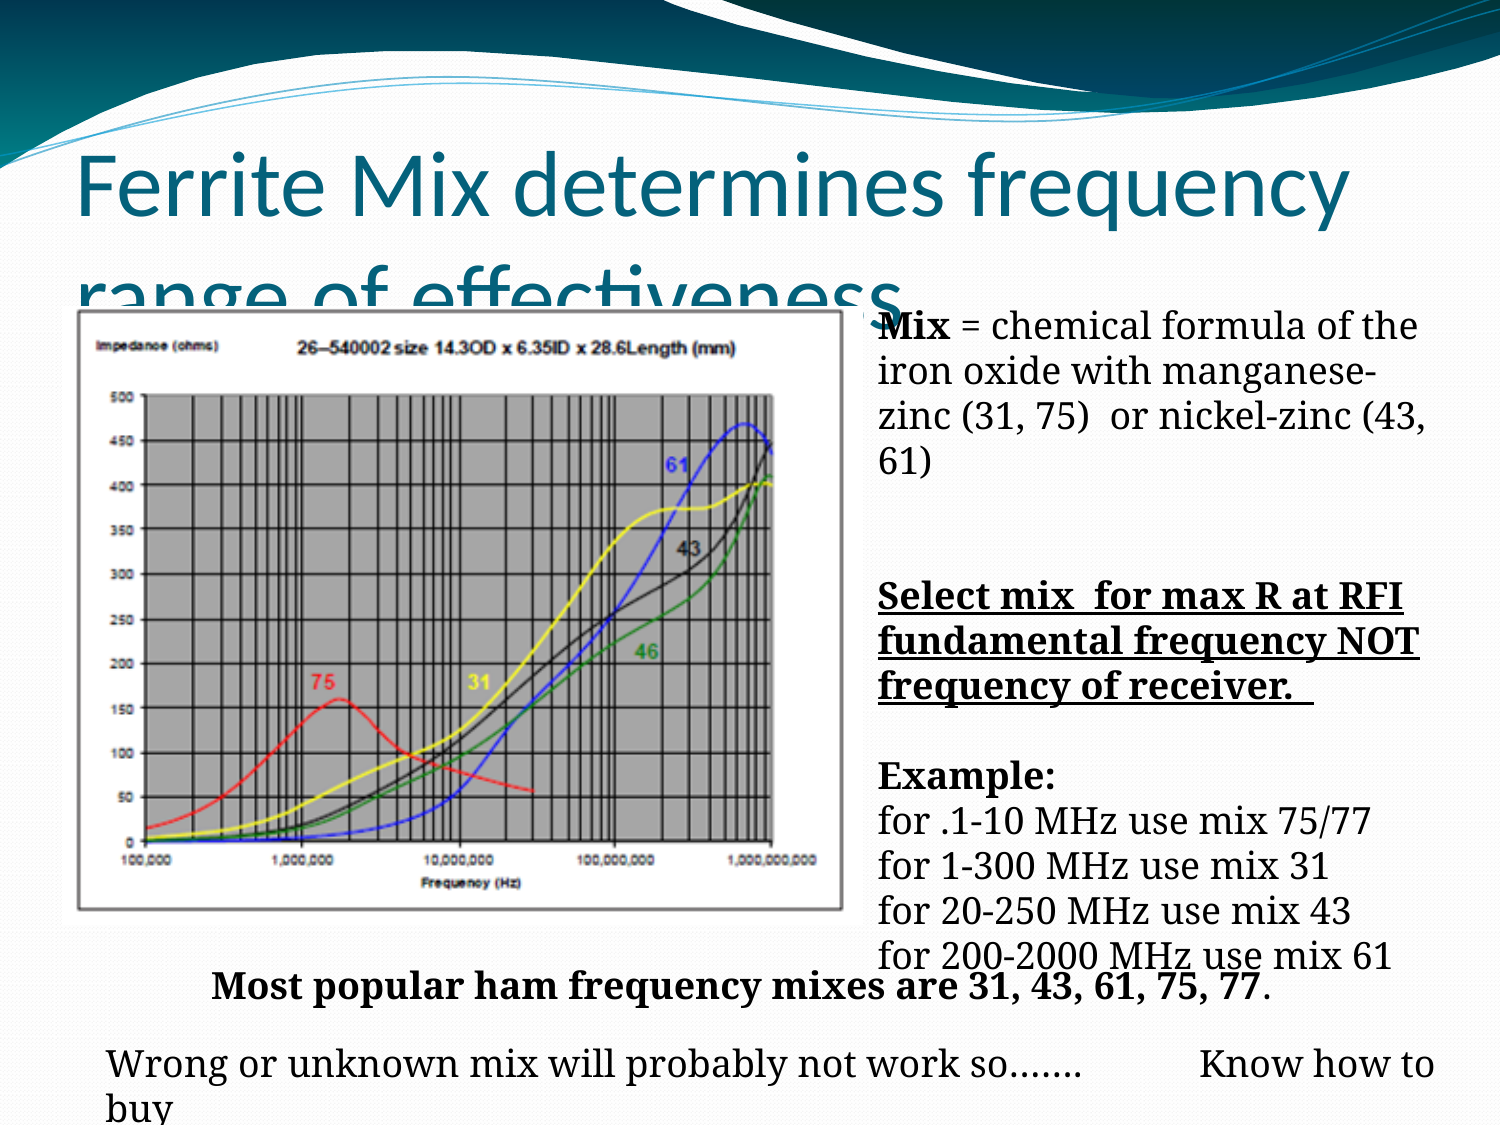

# Ferrite Mix determines frequency range of effectiveness
Mix = chemical formula of the iron oxide with manganese-zinc (31, 75) or nickel-zinc (43, 61)
Select mix for max R at RFI fundamental frequency NOT frequency of receiver.
Example:
for .1-10 MHz use mix 75/77
for 1-300 MHz use mix 31
for 20-250 MHz use mix 43
for 200-2000 MHz use mix 61
Most popular ham frequency mixes are 31, 43, 61, 75, 77.
Wrong or unknown mix will probably not work so……. Know how to buy